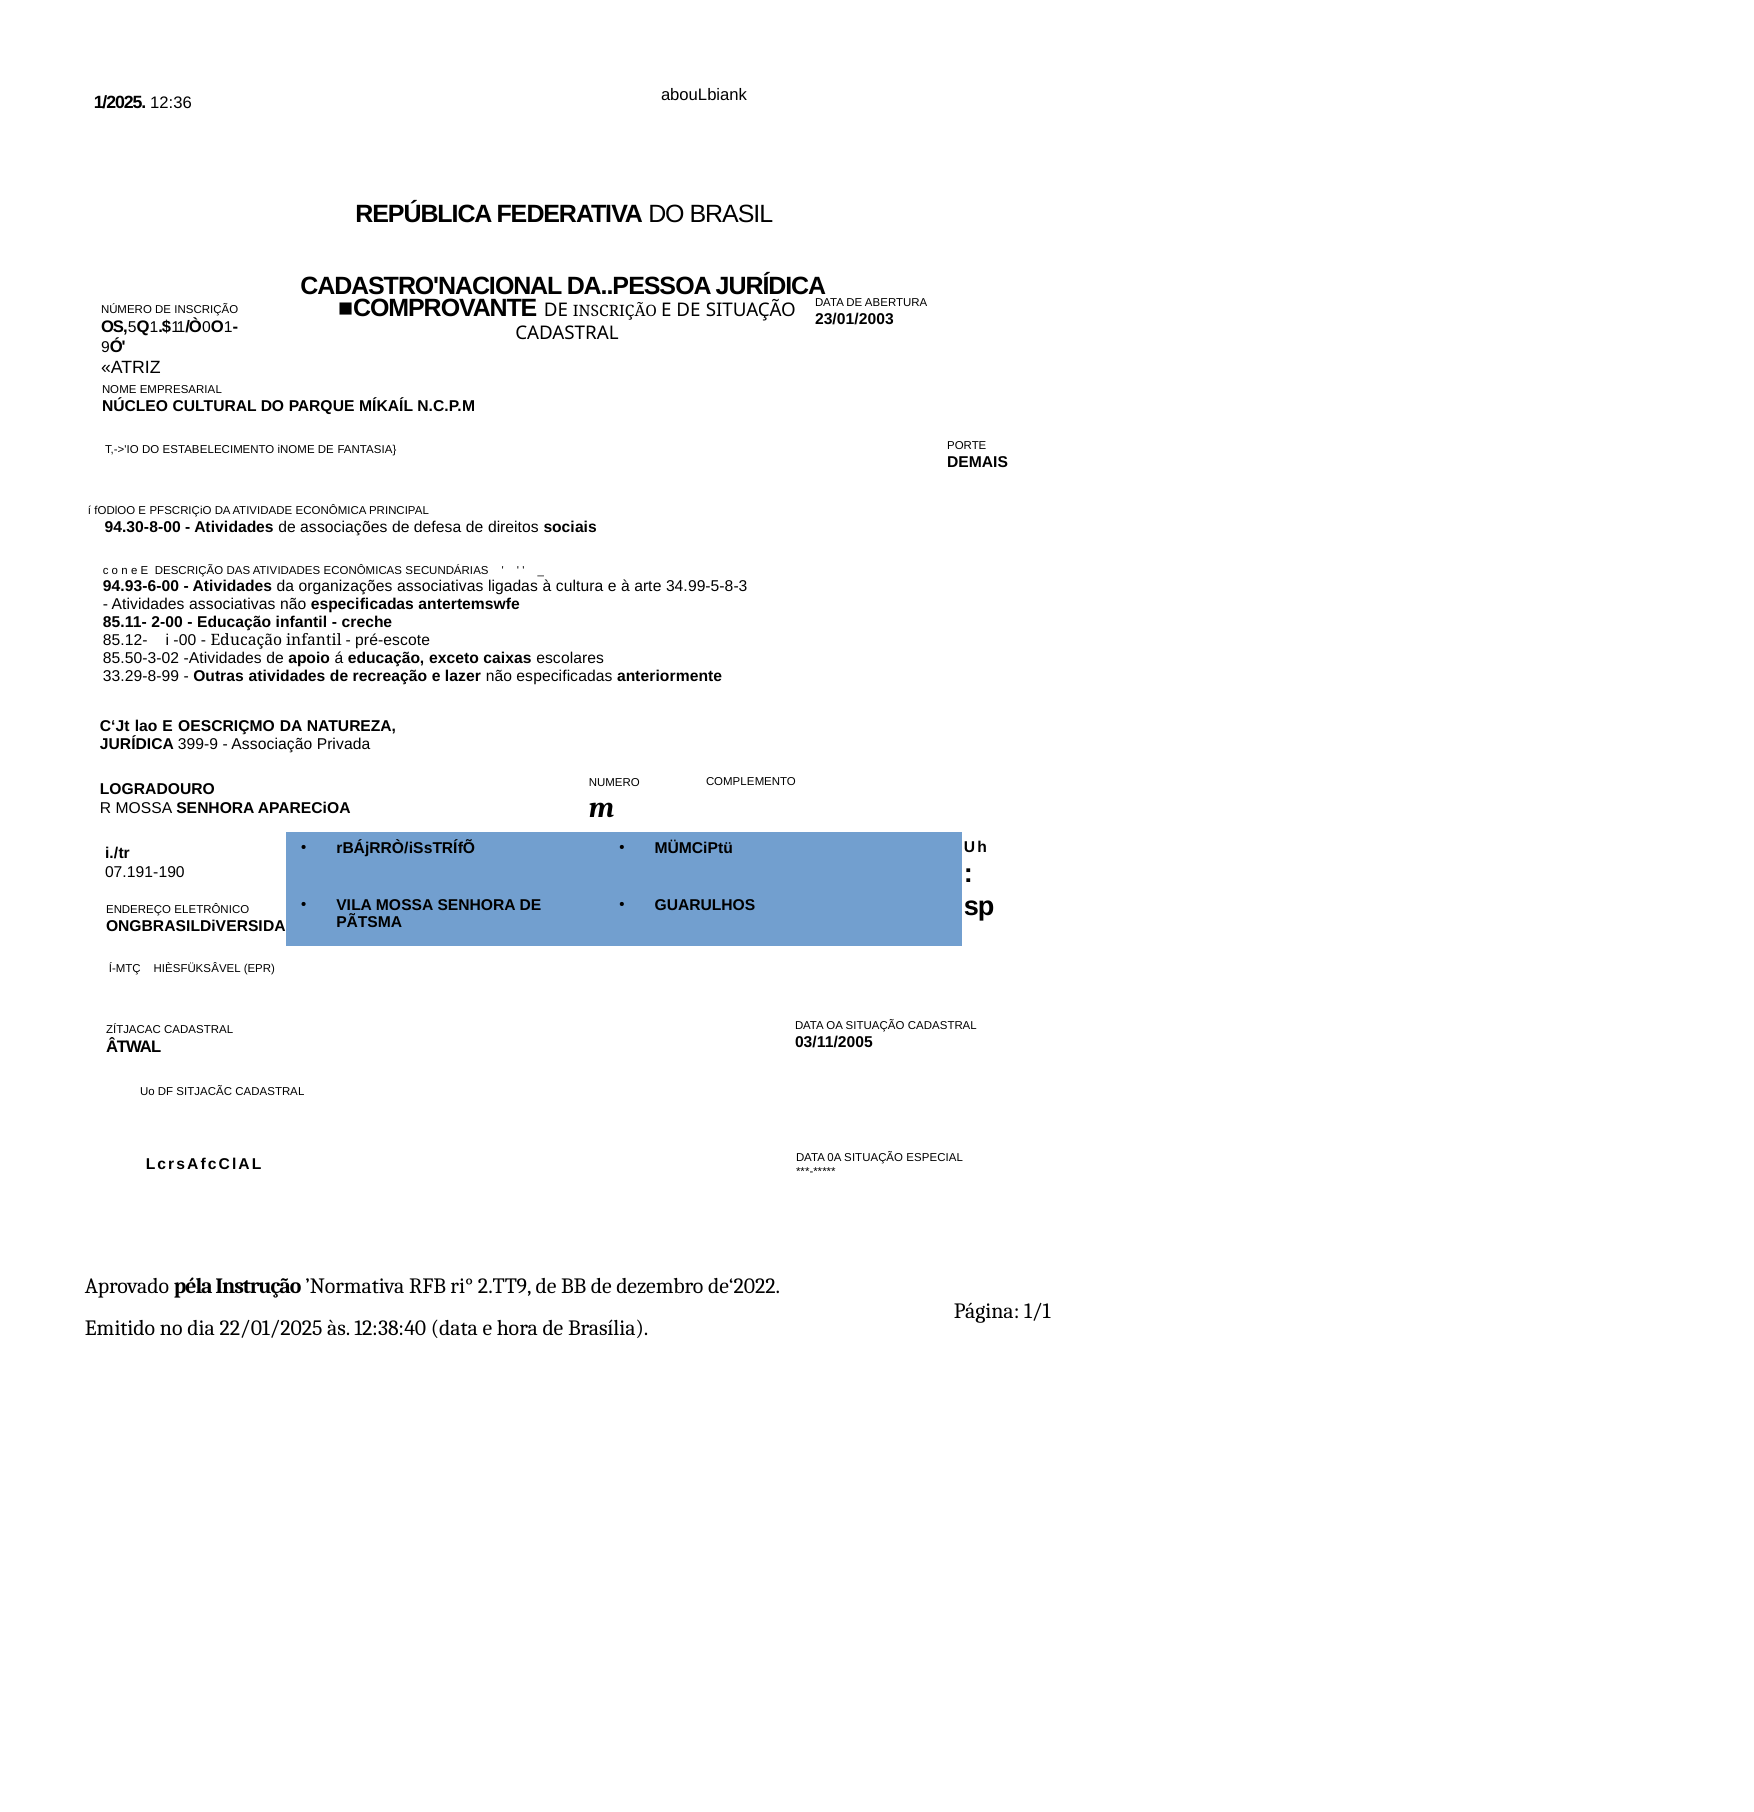

abouLbiank
1/2025. 12:36
REPÚBLICA FEDERATIVA DO BRASIL CADASTRO'NACIONAL DA..PESSOA JURÍDICA
DATA DE ABERTURA
23/01/2003
■COMPROVANTE DE INSCRIÇÃO E DE SITUAÇÃO CADASTRAL
NÚMERO DE INSCRIÇÃO
OS,5Q1.$11/Ò0O1-9Ó'
«ATRIZ
NOME EMPRESARIAL
NÚCLEO CULTURAL DO PARQUE MÍKAÍL N.C.P.M
PORTE
DEMAIS
T,->'IO DO ESTABELECIMENTO iNOME DE FANTASIA}
í fODlOO E PFSCRIÇiO DA ATIVIDADE ECONÔMICA PRINCIPAL
94.30-8-00 - Atividades de associações de defesa de direitos sociais
coneE DESCRIÇÃO DAS ATIVIDADES ECONÔMICAS SECUNDÁRIAS ' ' ' _
94.93-6-00 - Atividades da organizações associativas ligadas à cultura e à arte 34.99-5-8-3 - Atividades associativas não especificadas antertemswfe
85.11- 2-00 - Educação infantil - creche
85.12- i -00 - Educação infantil - pré-escote
85.50-3-02 -Atividades de apoio á educação, exceto caixas escolares
33.29-8-99 - Outras atividades de recreação e lazer não especificadas anteriormente
C‘Jt lao E OESCRIÇmO da natureza, jurídica 399-9 - Associação Privada
COMPLEMENTO
NUMERO
m
LOGRADOURO
R MOSSA SENHORA APARECiOA
| rBÁjRRÒ/iSsTRÍfÕ | | MÜMCiPtü |
| --- | --- | --- |
| VILA MOSSA SENHORA DE PÃTSMA | | GUARULHOS |
Uh
: sp
i./tr
07.191-190
iTELEFONE I (11 > 4918-8319
ENDEREÇO ELETRÔNICO
ONGBRASILDiVERSIDADE@GMAIL.COM
í-mTÇ hIèSFüKSâVEL (EPR)
DATA OA SITUAÇÃO CADASTRAL
03/11/2005
zíTJaCAC CADASTRAL
ÂTWAl
Uo DF SITJACÃC CADASTRAL
DATA 0A SITUAÇÃO ESPECIAL
***-*****
LcrsAfcClAL
Aprovado péla Instrução ’Normativa RFB ri° 2.TT9, de BB de dezembro de‘2022. Emitido no dia 22/01/2025 às. 12:38:40 (data e hora de Brasília).
Página: 1/1